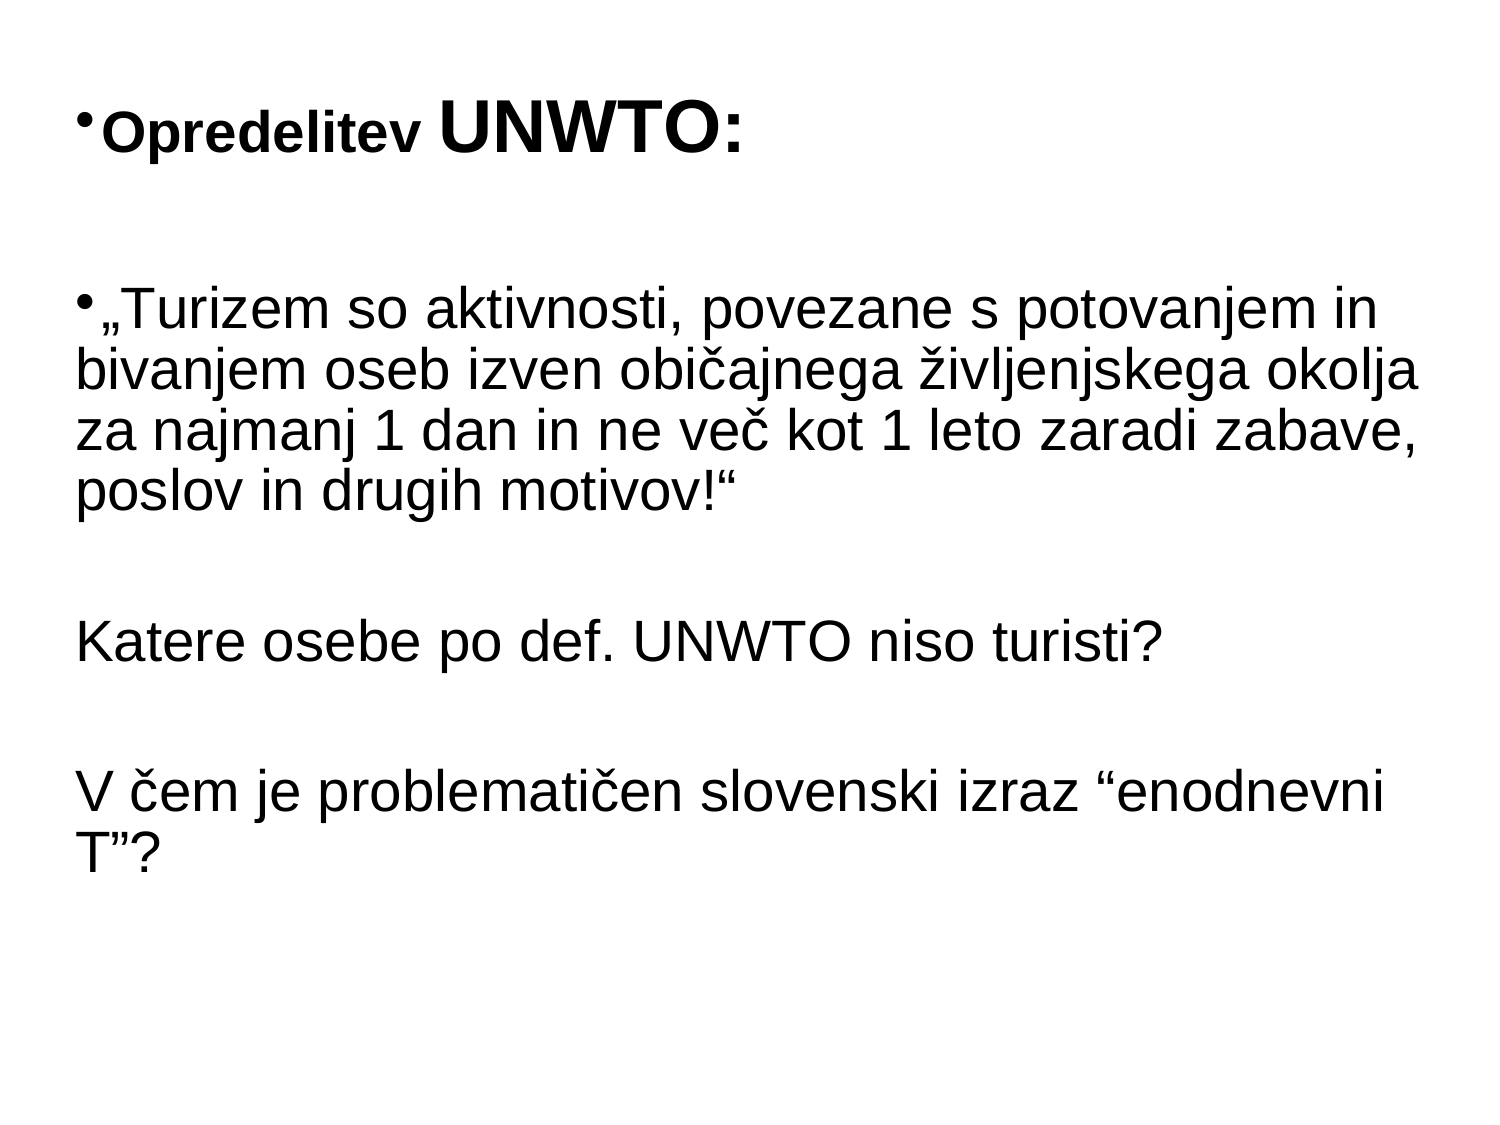

# Opredelitev UNWTO:
„Turizem so aktivnosti, povezane s potovanjem in bivanjem oseb izven običajnega življenjskega okolja za najmanj 1 dan in ne več kot 1 leto zaradi zabave, poslov in drugih motivov!“
Katere osebe po def. UNWTO niso turisti?
V čem je problematičen slovenski izraz “enodnevni T”?